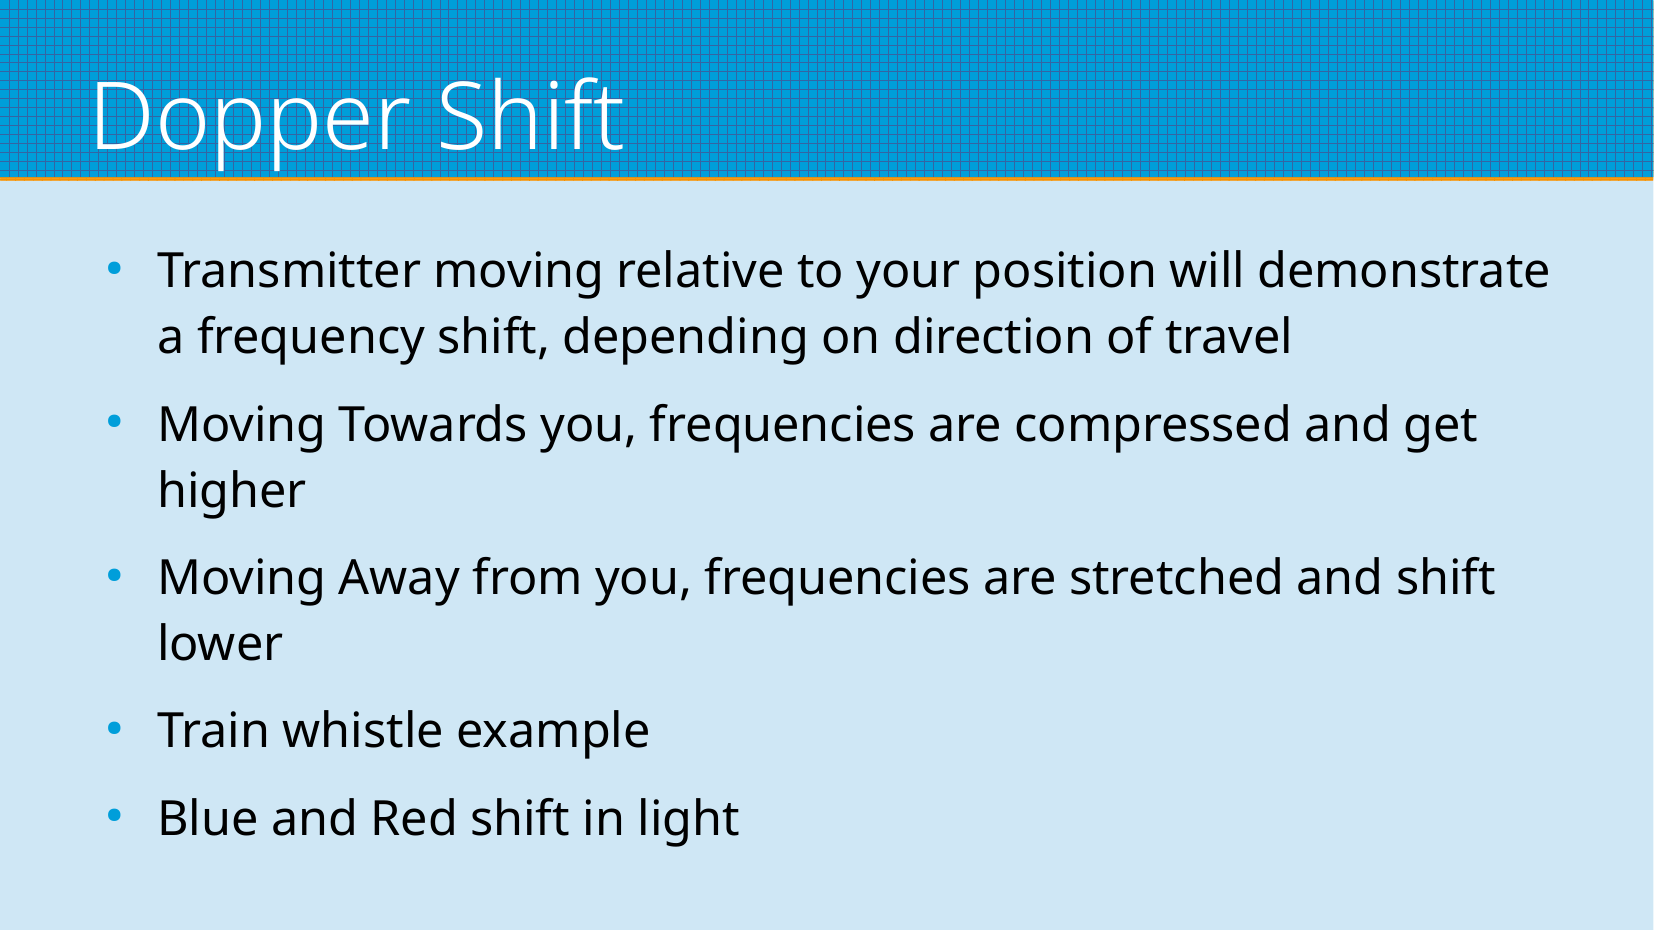

# Dopper Shift
Transmitter moving relative to your position will demonstrate a frequency shift, depending on direction of travel
Moving Towards you, frequencies are compressed and get higher
Moving Away from you, frequencies are stretched and shift lower
Train whistle example
Blue and Red shift in light